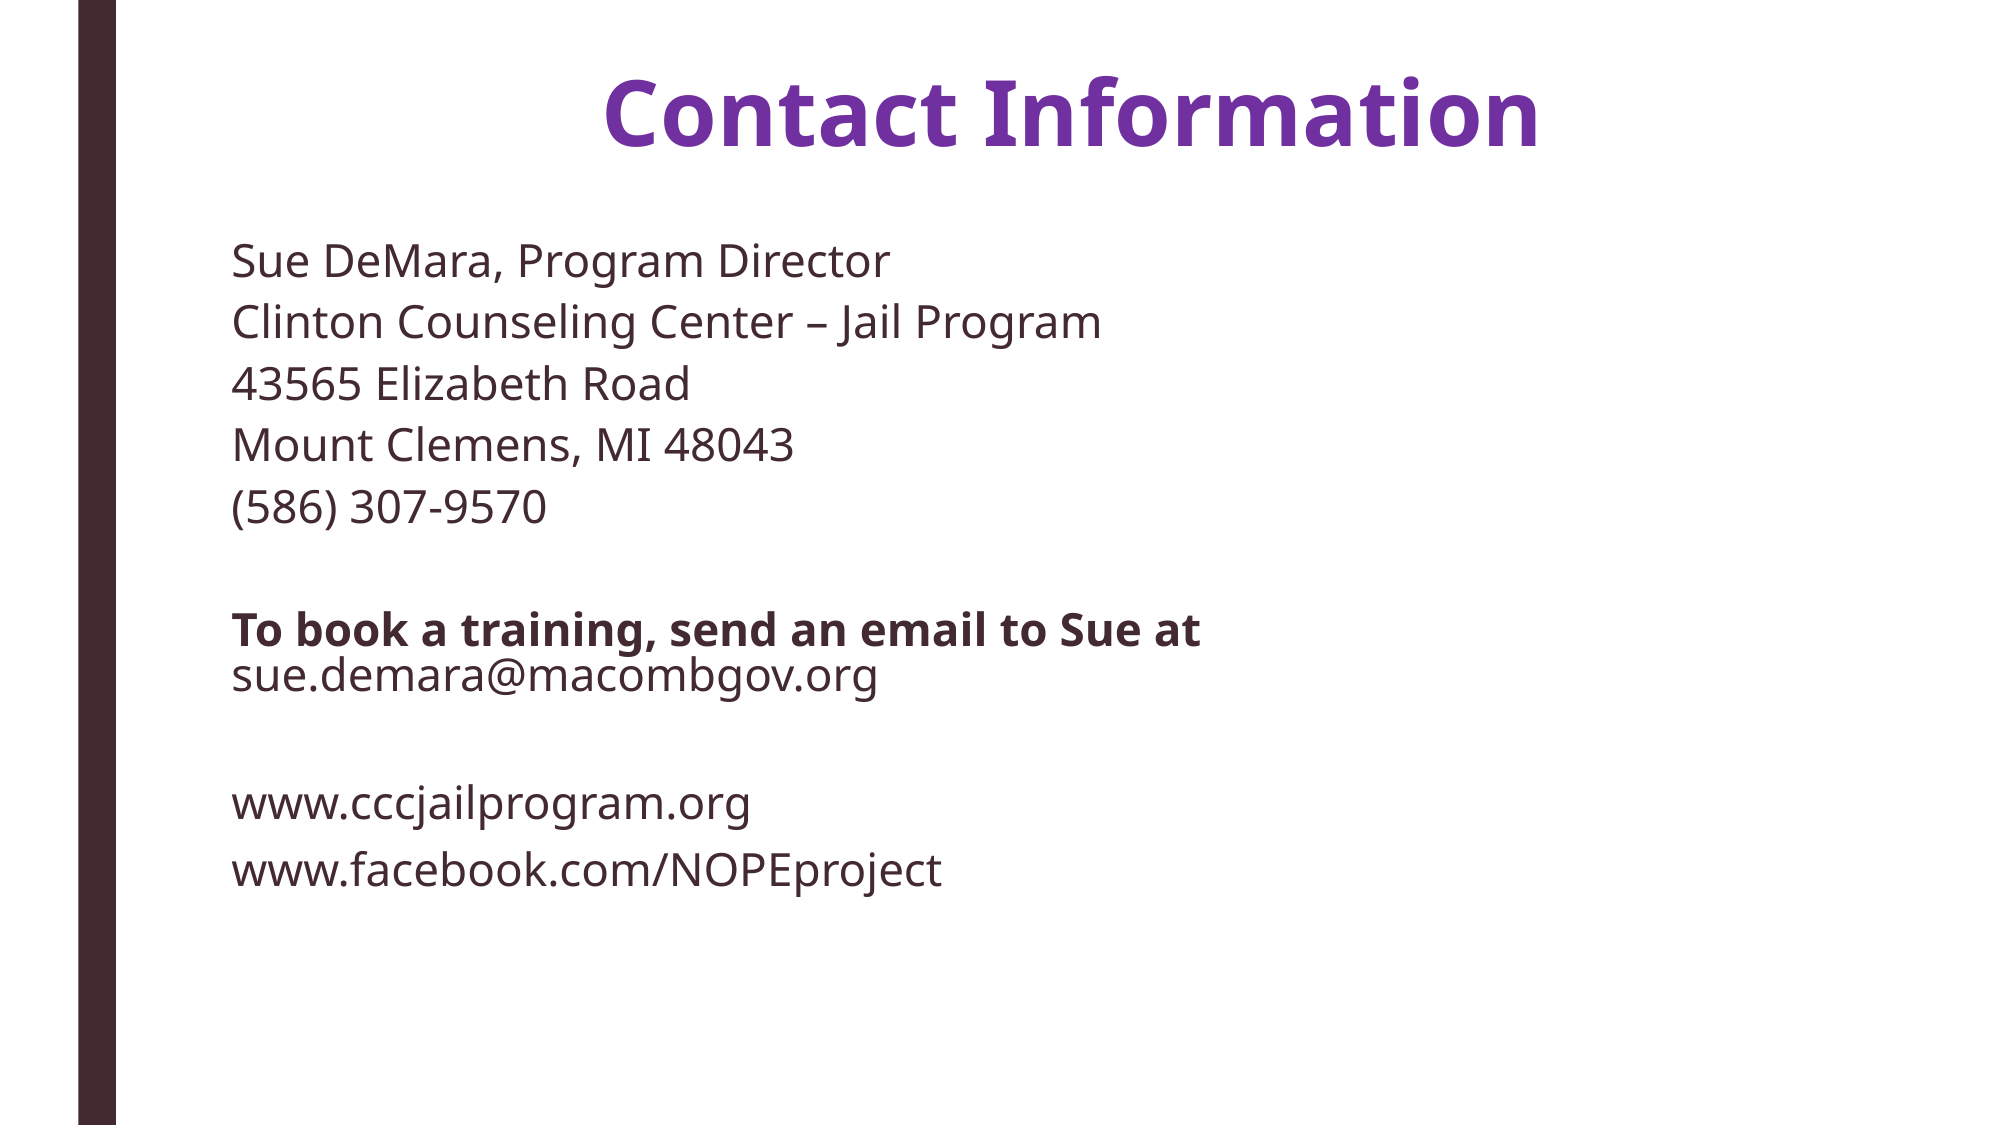

# Contact Information
Sue DeMara, Program Director
Clinton Counseling Center – Jail Program
43565 Elizabeth Road
Mount Clemens, MI 48043
(586) 307-9570
To book a training, send an email to Sue at sue.demara@macombgov.org
www.cccjailprogram.org
www.facebook.com/NOPEproject